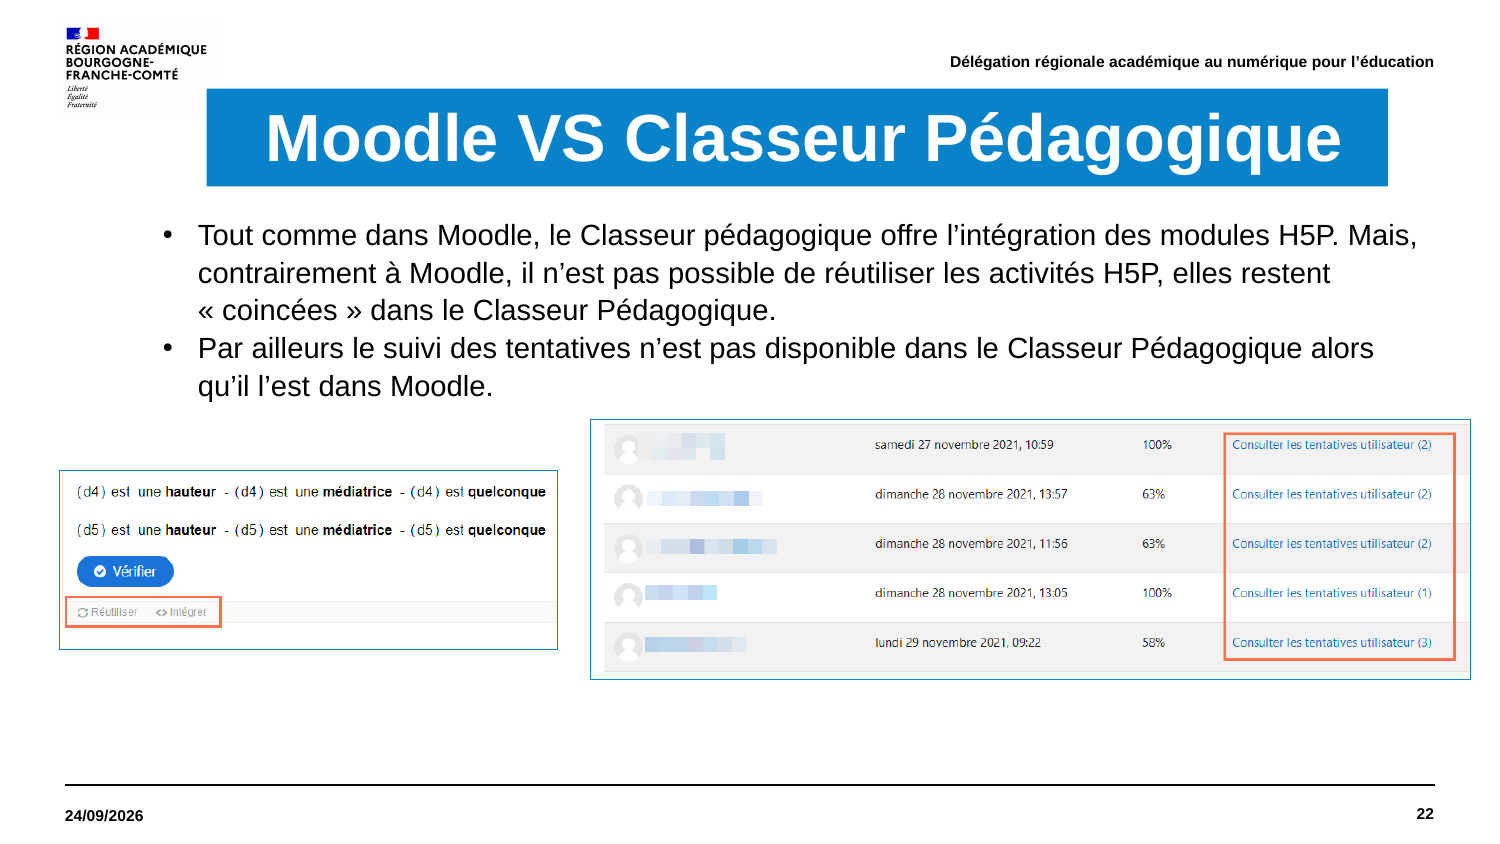

Délégation régionale académique au numérique pour l’éducation
Moodle VS Classeur Pédagogique
Tout comme dans Moodle, le Classeur pédagogique offre l’intégration des modules H5P. Mais, contrairement à Moodle, il n’est pas possible de réutiliser les activités H5P, elles restent « coincées » dans le Classeur Pédagogique.
Par ailleurs le suivi des tentatives n’est pas disponible dans le Classeur Pédagogique alors qu’il l’est dans Moodle.